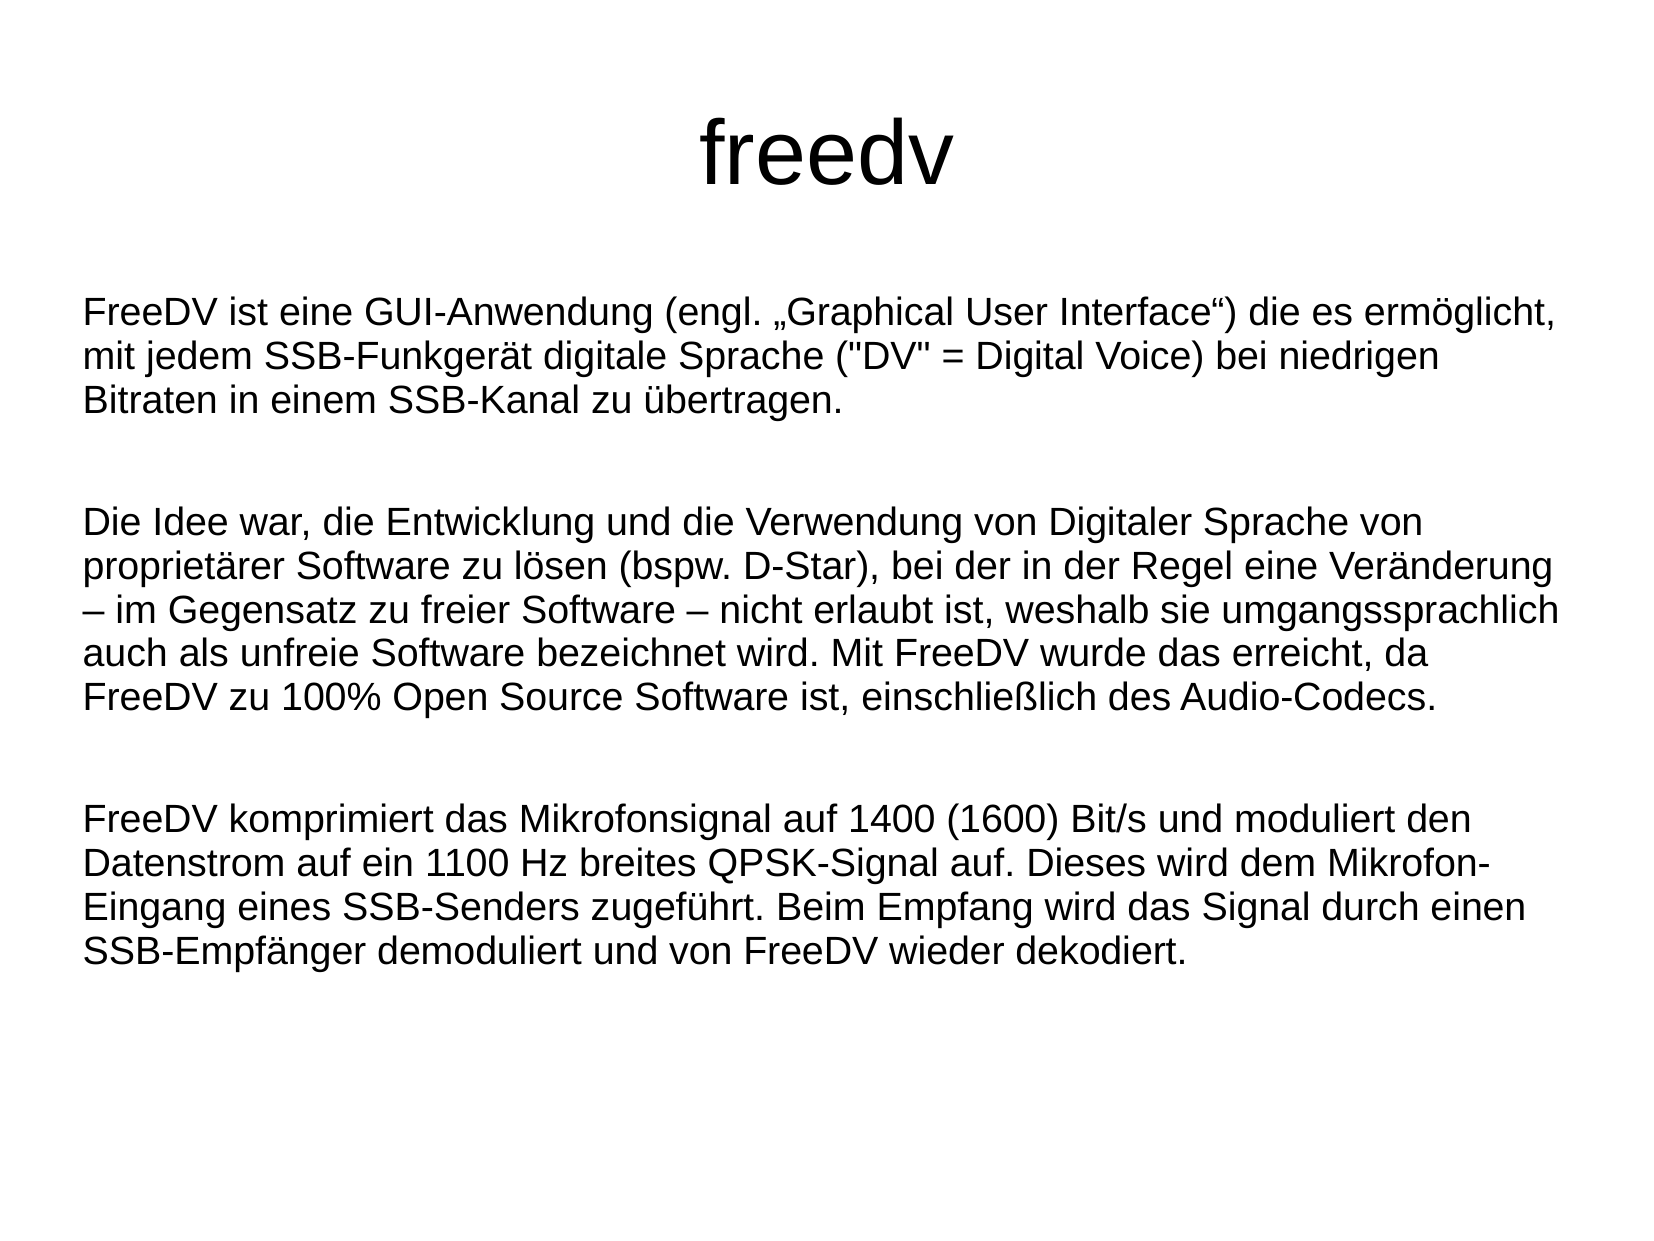

# freedv
FreeDV ist eine GUI-Anwendung (engl. „Graphical User Interface“) die es ermöglicht, mit jedem SSB-Funkgerät digitale Sprache ("DV" = Digital Voice) bei niedrigen Bitraten in einem SSB-Kanal zu übertragen.
Die Idee war, die Entwicklung und die Verwendung von Digitaler Sprache von proprietärer Software zu lösen (bspw. D-Star), bei der in der Regel eine Veränderung – im Gegensatz zu freier Software – nicht erlaubt ist, weshalb sie umgangssprachlich auch als unfreie Software bezeichnet wird. Mit FreeDV wurde das erreicht, da FreeDV zu 100% Open Source Software ist, einschließlich des Audio-Codecs.
FreeDV komprimiert das Mikrofonsignal auf 1400 (1600) Bit/s und moduliert den Datenstrom auf ein 1100 Hz breites QPSK-Signal auf. Dieses wird dem Mikrofon-Eingang eines SSB-Senders zugeführt. Beim Empfang wird das Signal durch einen SSB-Empfänger demoduliert und von FreeDV wieder dekodiert.